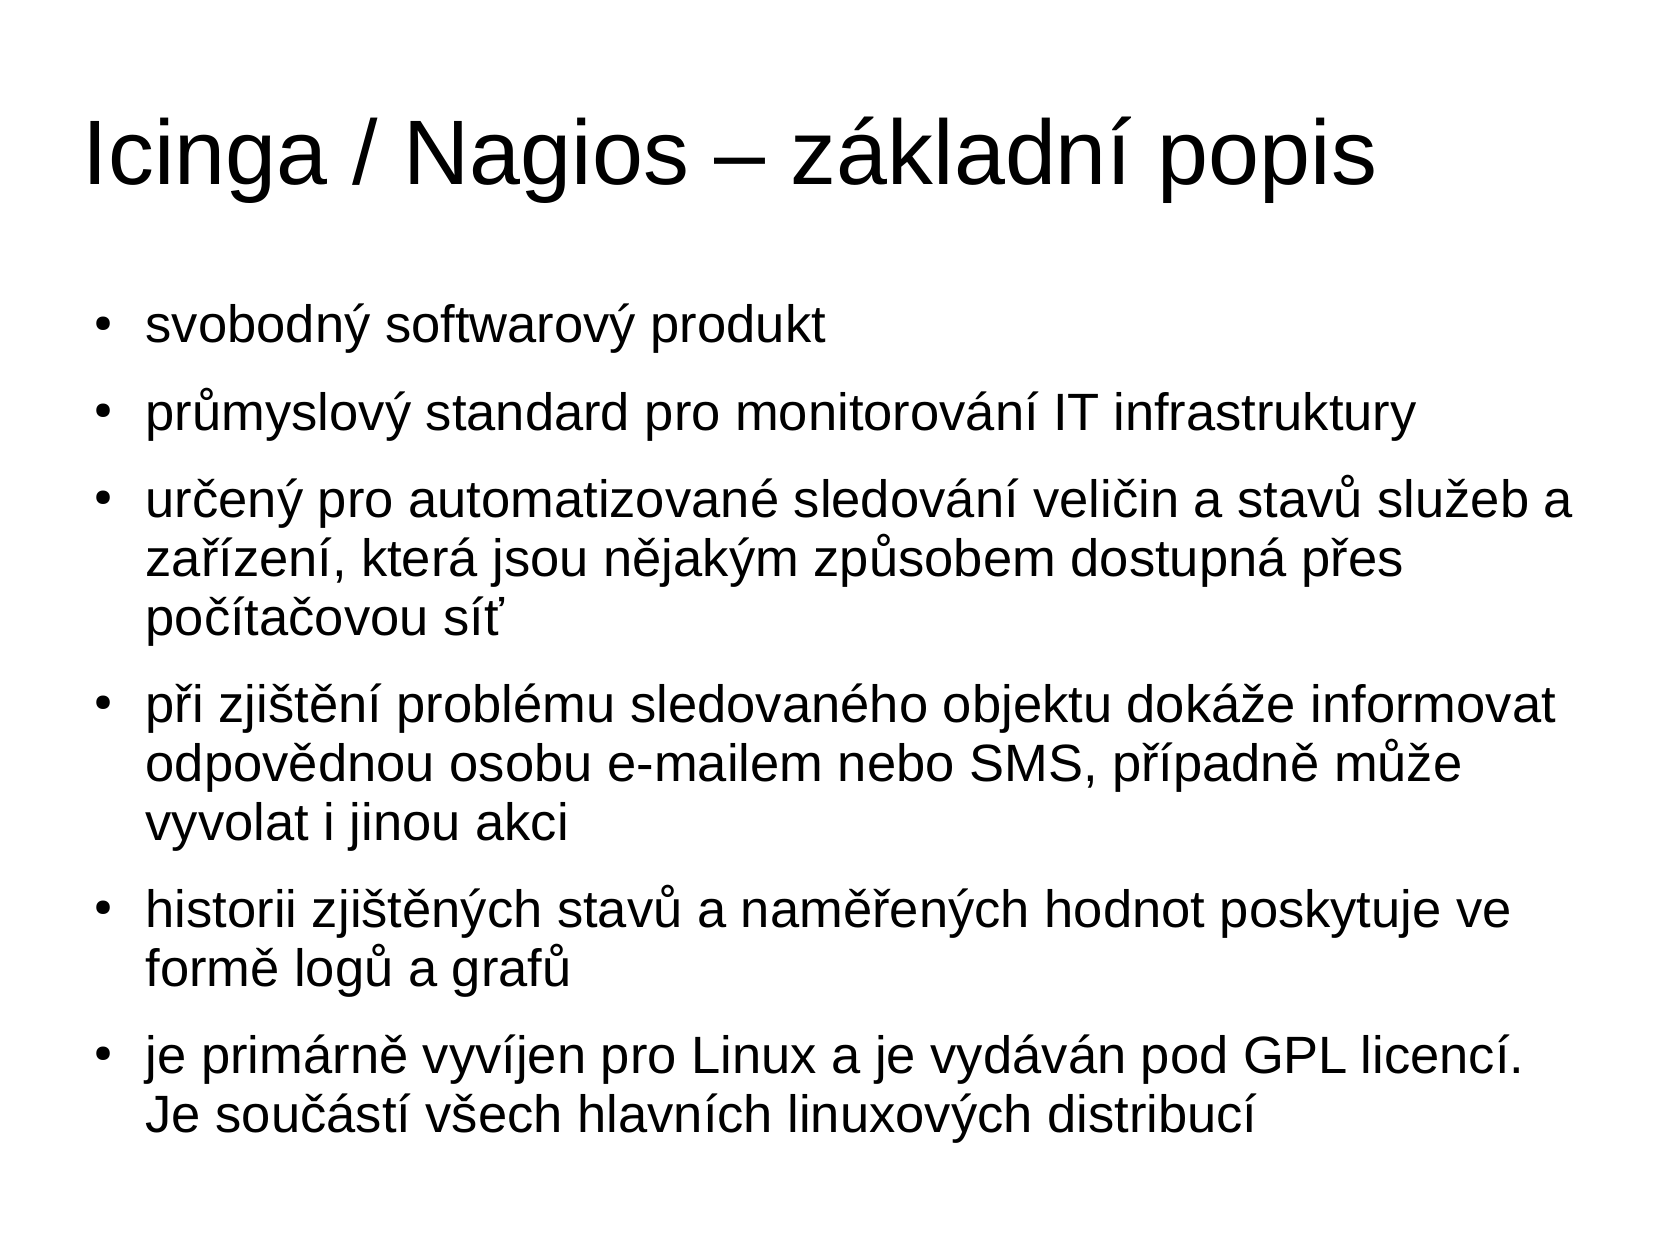

# Icinga / Nagios – základní popis
svobodný softwarový produkt
průmyslový standard pro monitorování IT infrastruktury
určený pro automatizované sledování veličin a stavů služeb a zařízení, která jsou nějakým způsobem dostupná přes počítačovou síť
při zjištění problému sledovaného objektu dokáže informovat odpovědnou osobu e-mailem nebo SMS, případně může vyvolat i jinou akci
historii zjištěných stavů a naměřených hodnot poskytuje ve formě logů a grafů
je primárně vyvíjen pro Linux a je vydáván pod GPL licencí. Je součástí všech hlavních linuxových distribucí